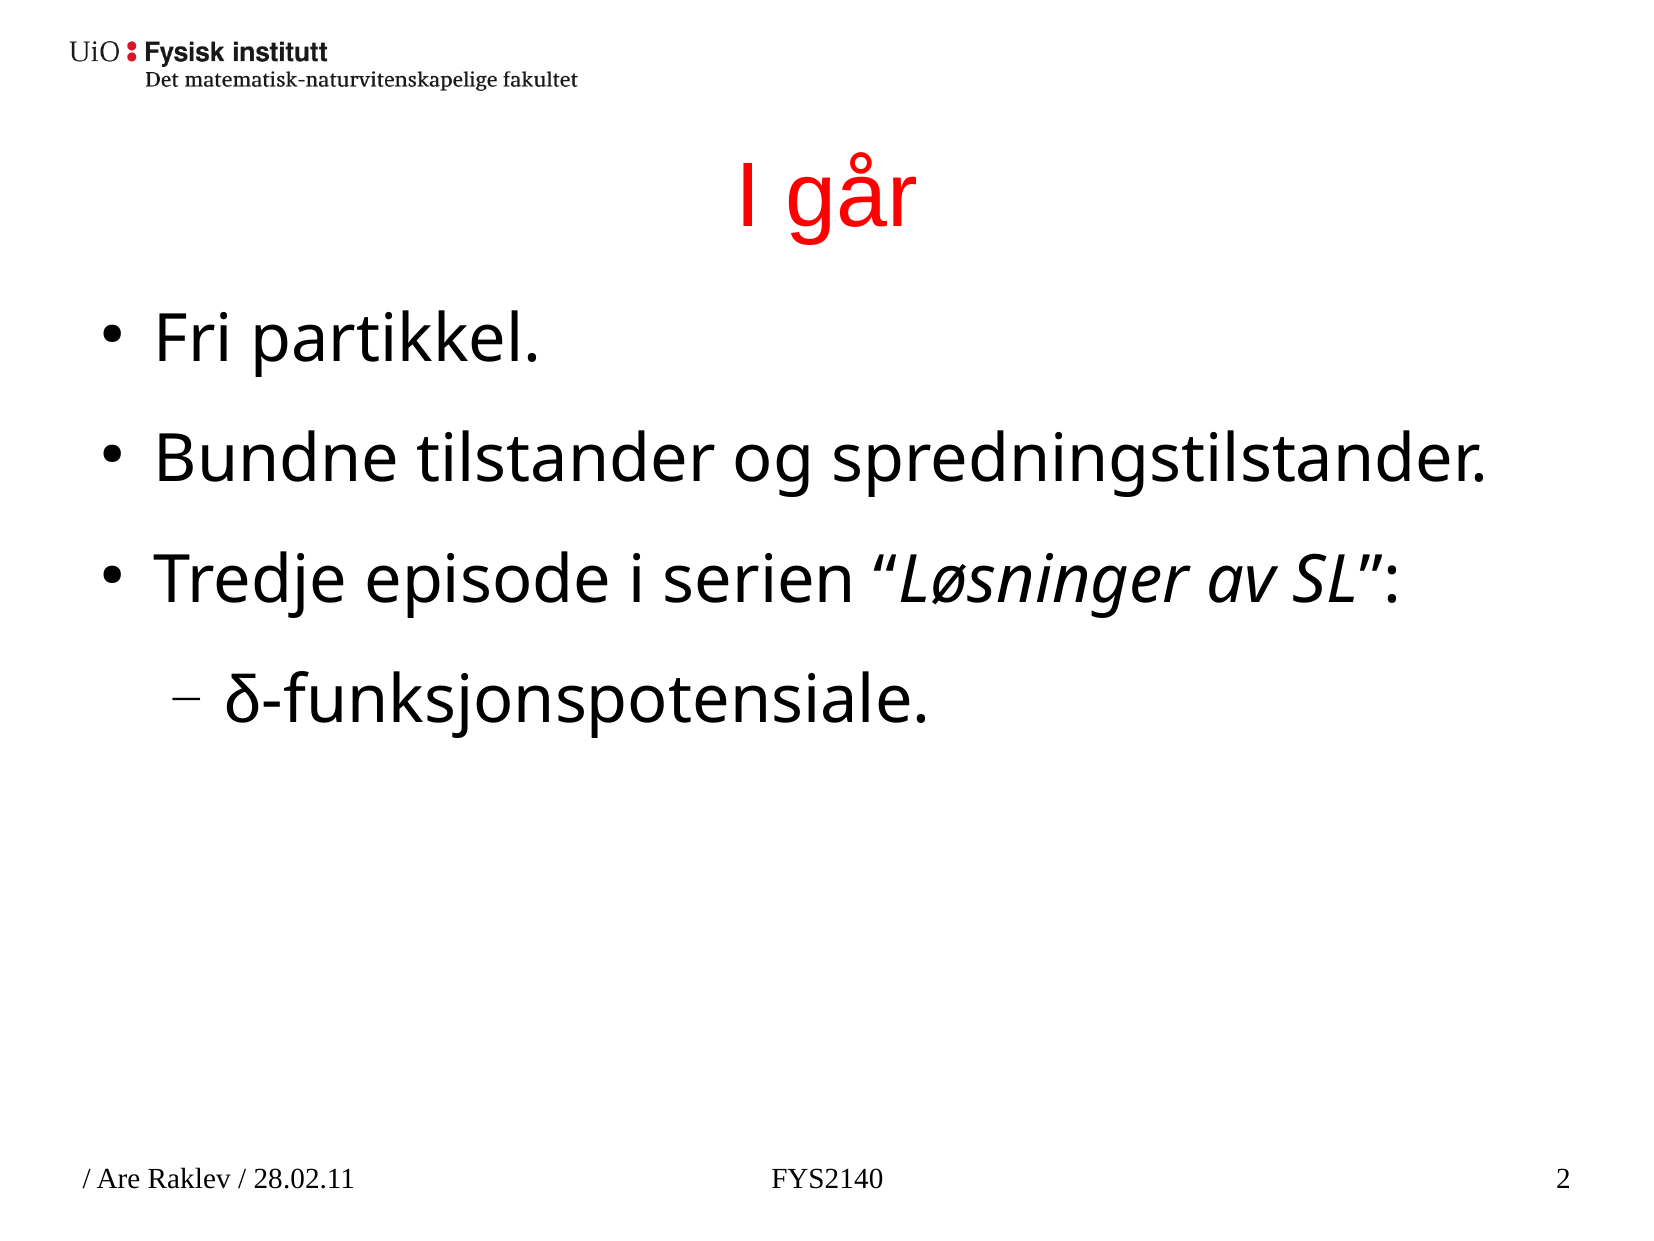

# I går
Fri partikkel.
Bundne tilstander og spredningstilstander.
Tredje episode i serien “Løsninger av SL”:
δ-funksjonspotensiale.
/ Are Raklev / 28.02.11
FYS2140
2